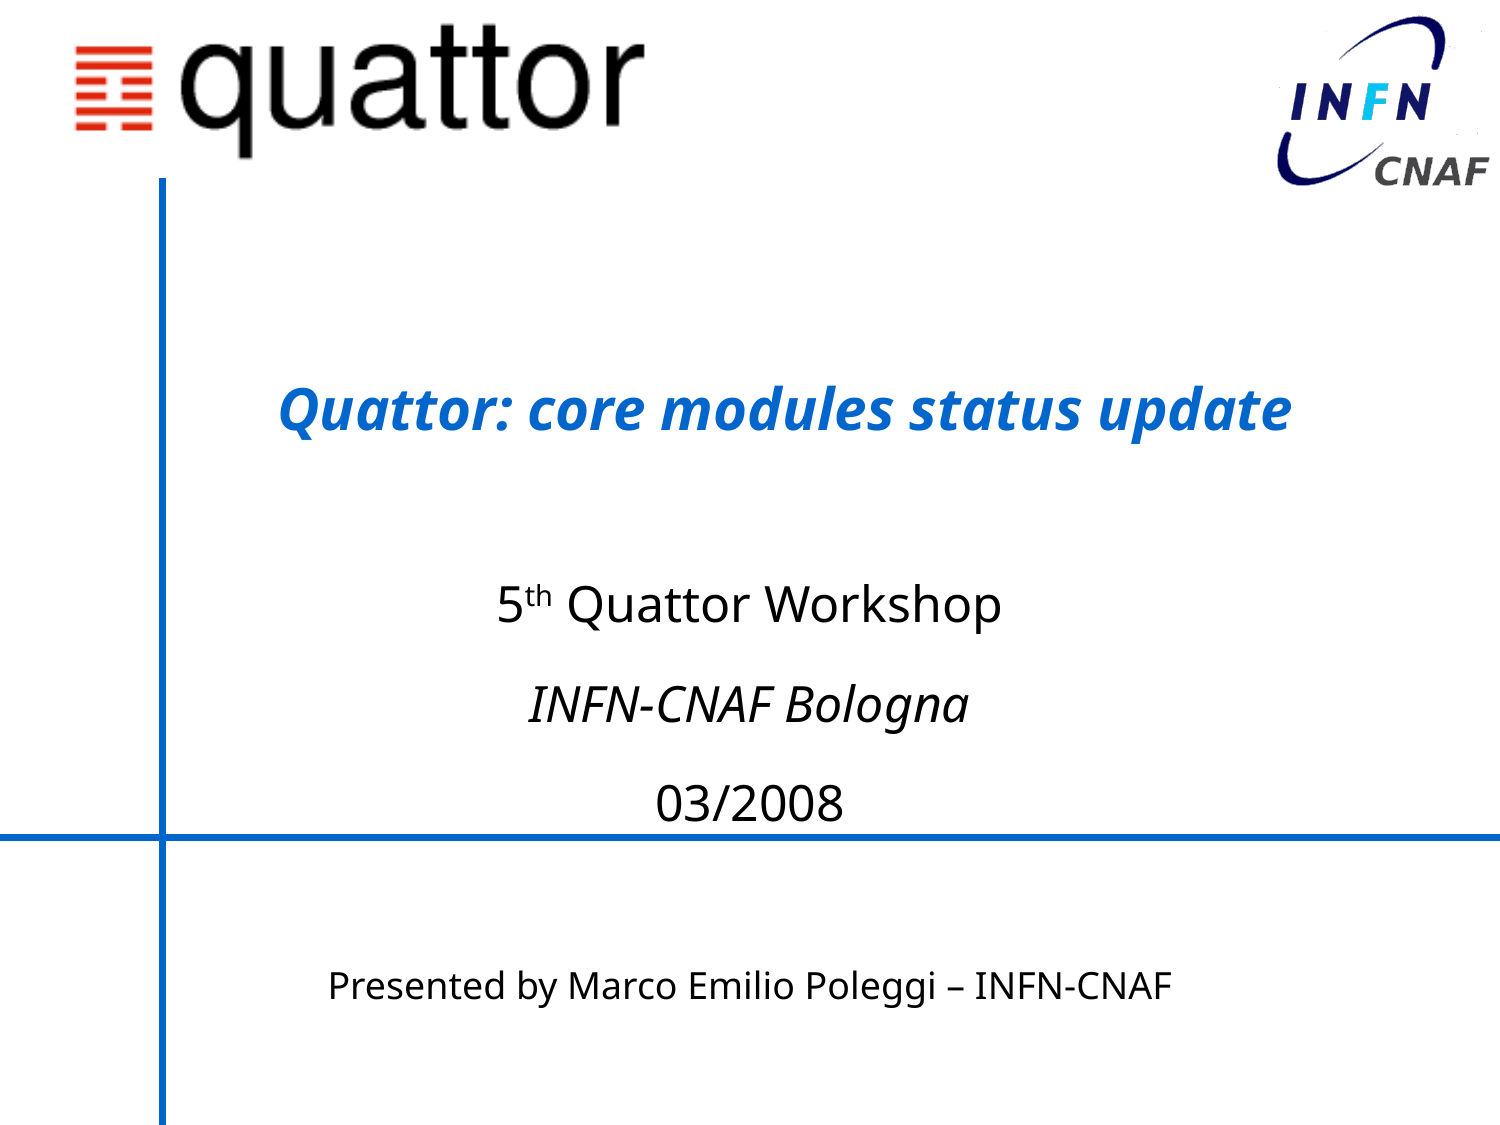

# Quattor: core modules status update
5th Quattor Workshop
INFN-CNAF Bologna
03/2008
Presented by Marco Emilio Poleggi – INFN-CNAF